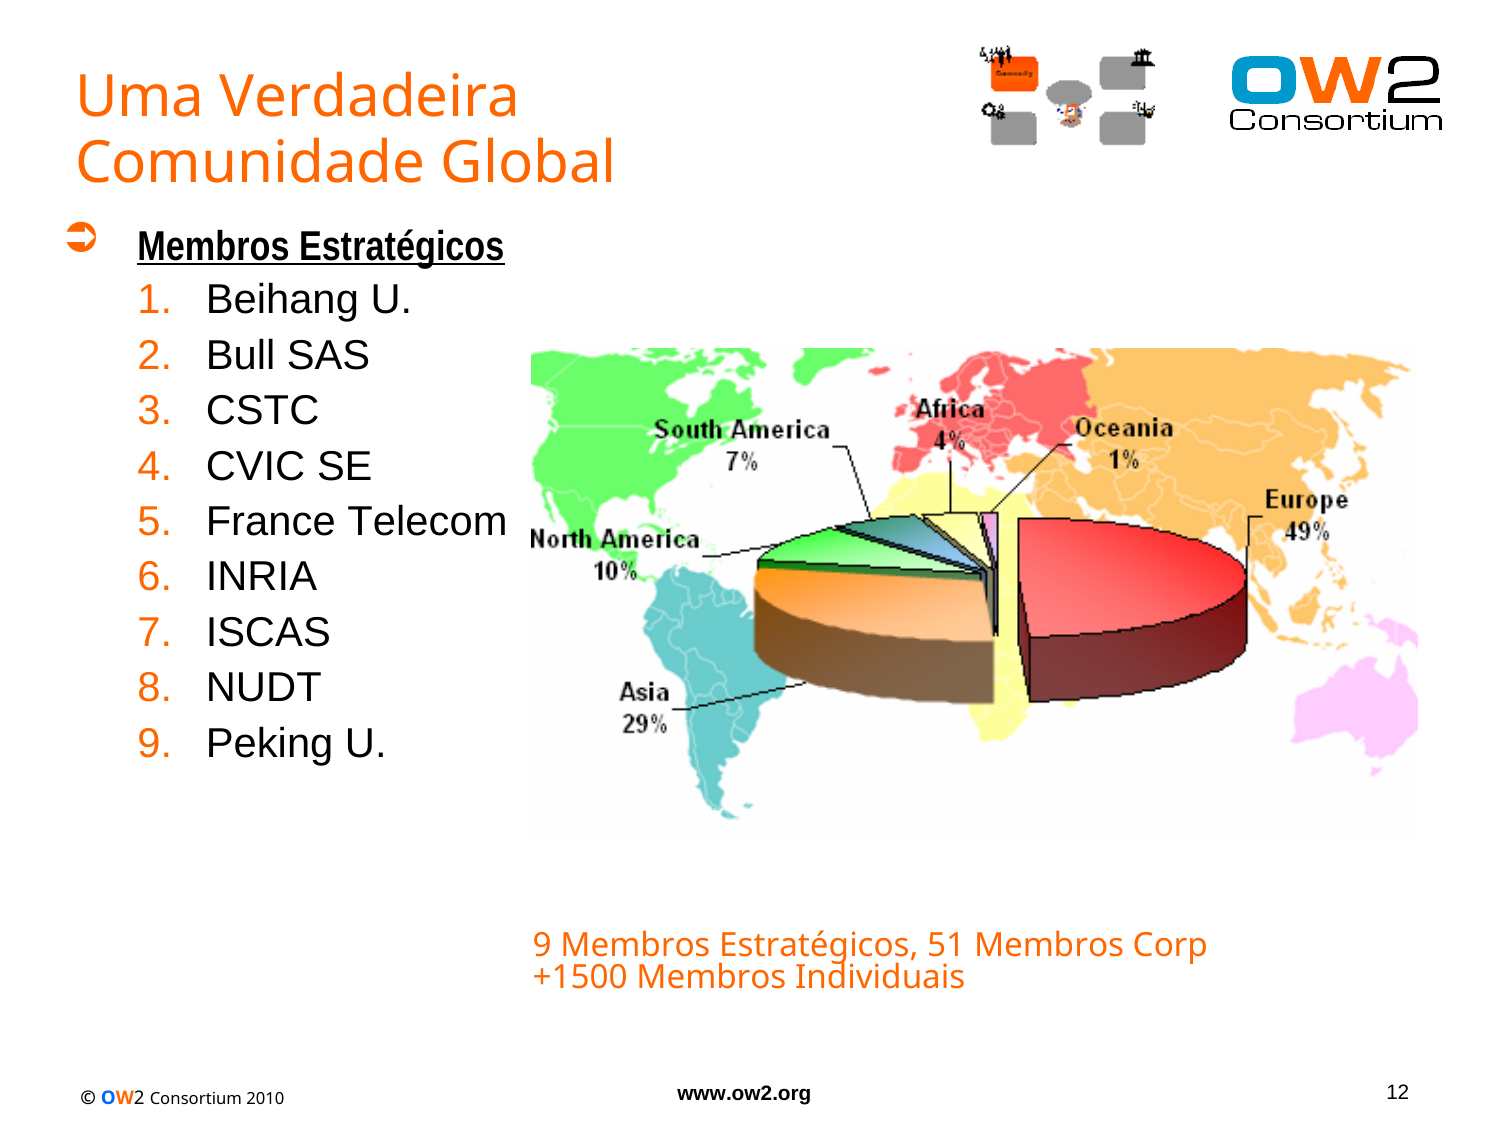

# Uma Verdadeira Comunidade Global
Membros Estratégicos
Beihang U.
Bull SAS
CSTC
CVIC SE
France Telecom
INRIA
ISCAS
NUDT
Peking U.
9 Membros Estratégicos, 51 Membros Corp
+1500 Membros Individuais
12